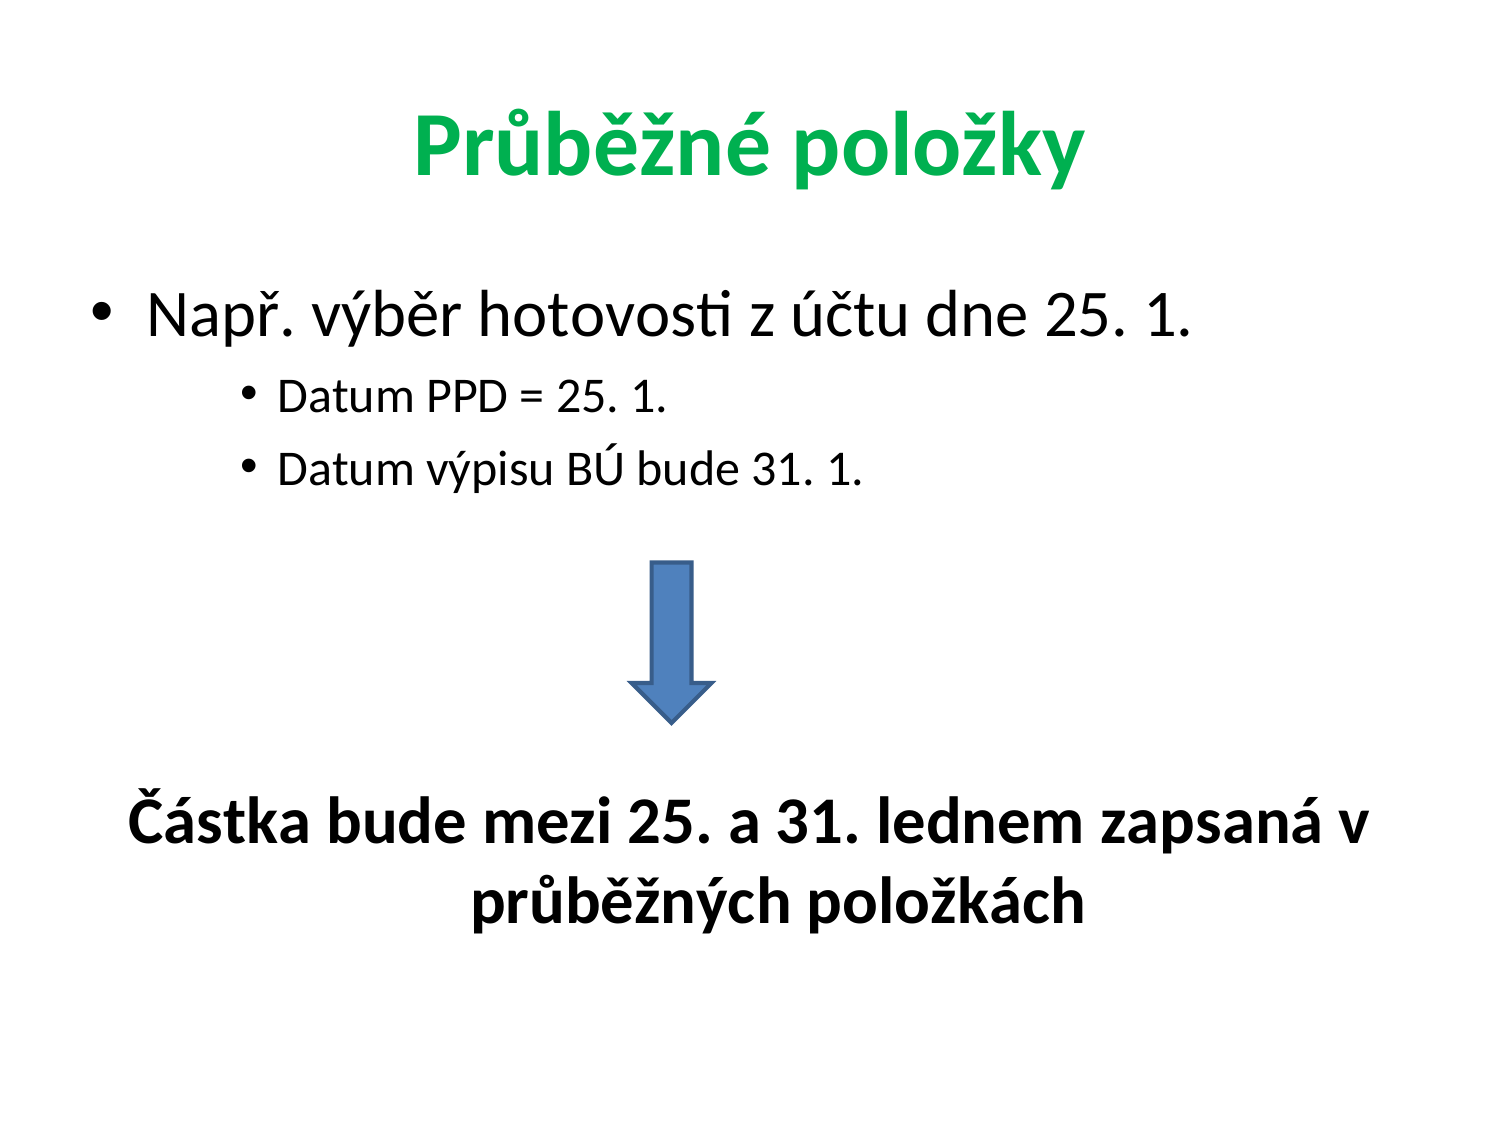

# Průběžné položky
Např. výběr hotovosti z účtu dne 25. 1.
Datum PPD = 25. 1.
Datum výpisu BÚ bude 31. 1.
Částka bude mezi 25. a 31. lednem zapsaná v průběžných položkách